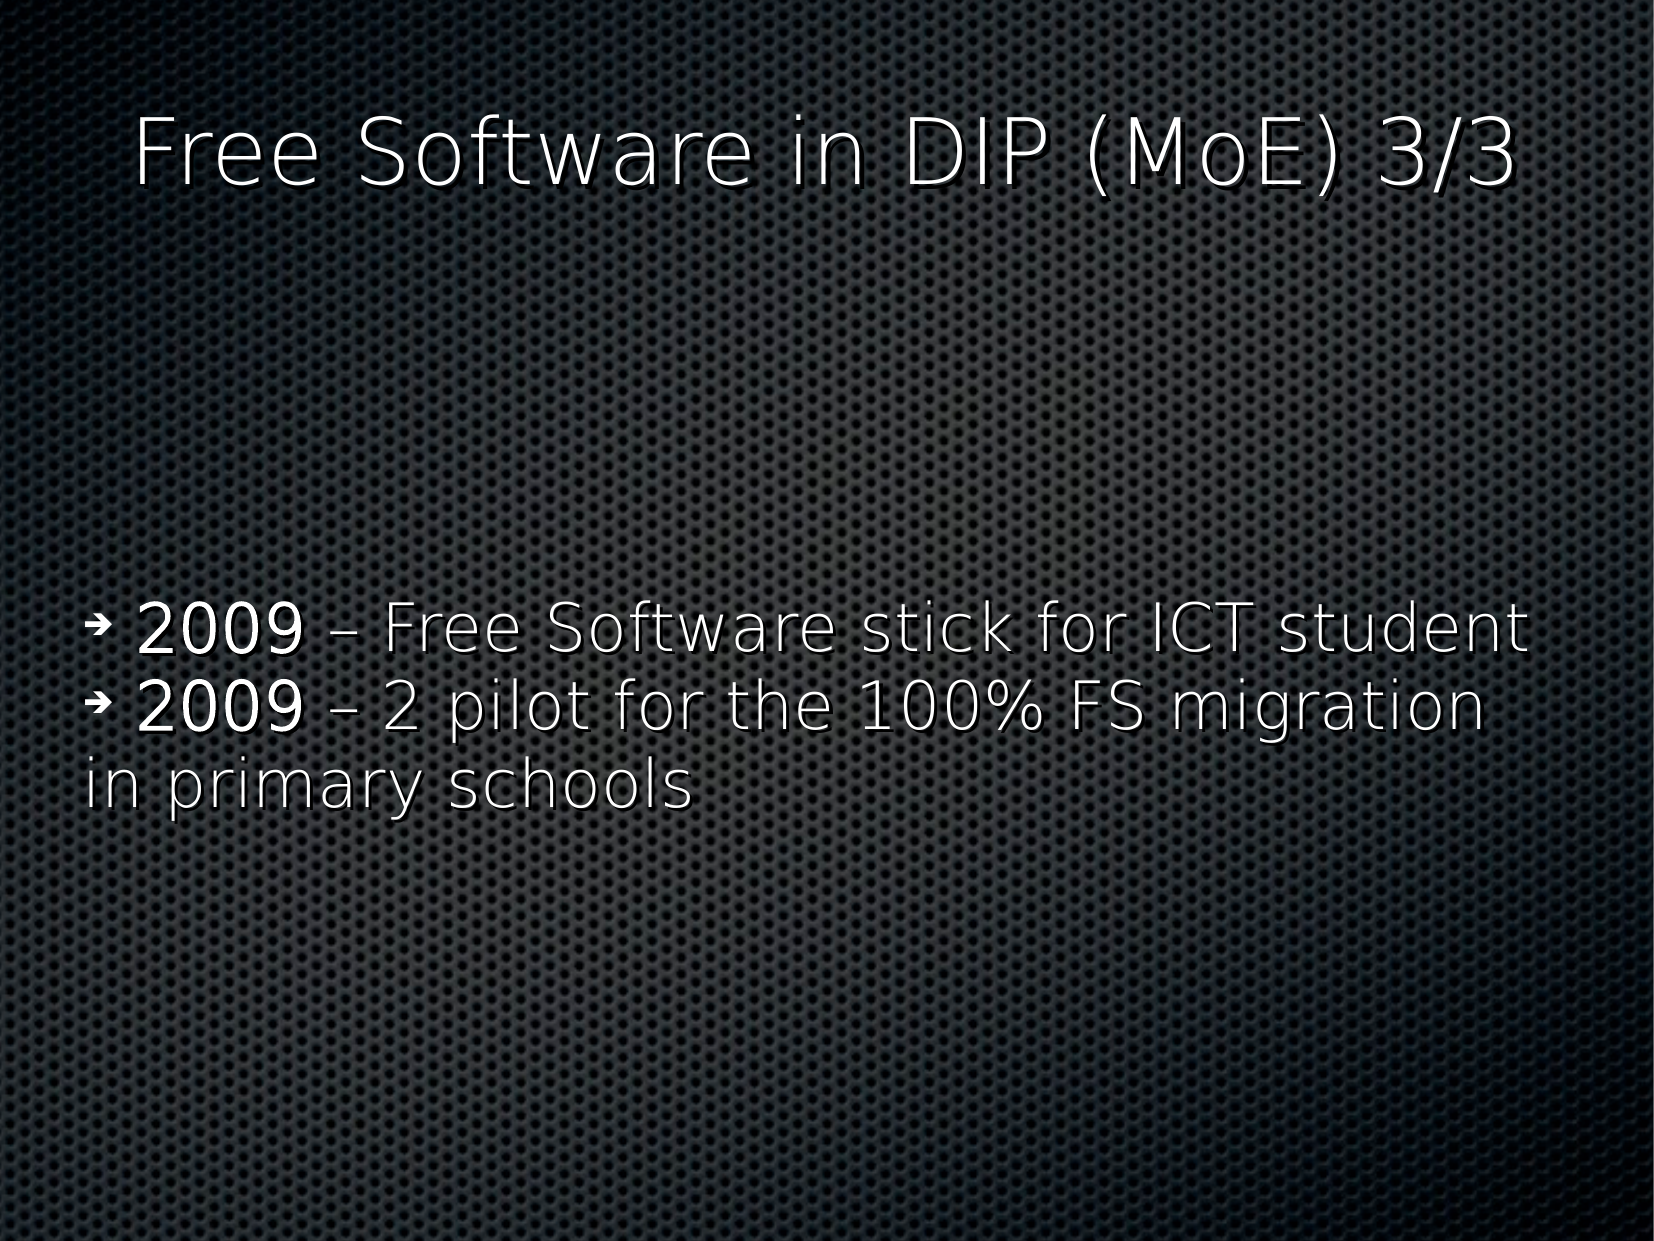

# Free Software in DIP (MoE) 3/3
 2009 – Free Software stick for ICT student
 2009 – 2 pilot for the 100% FS migration in primary schools